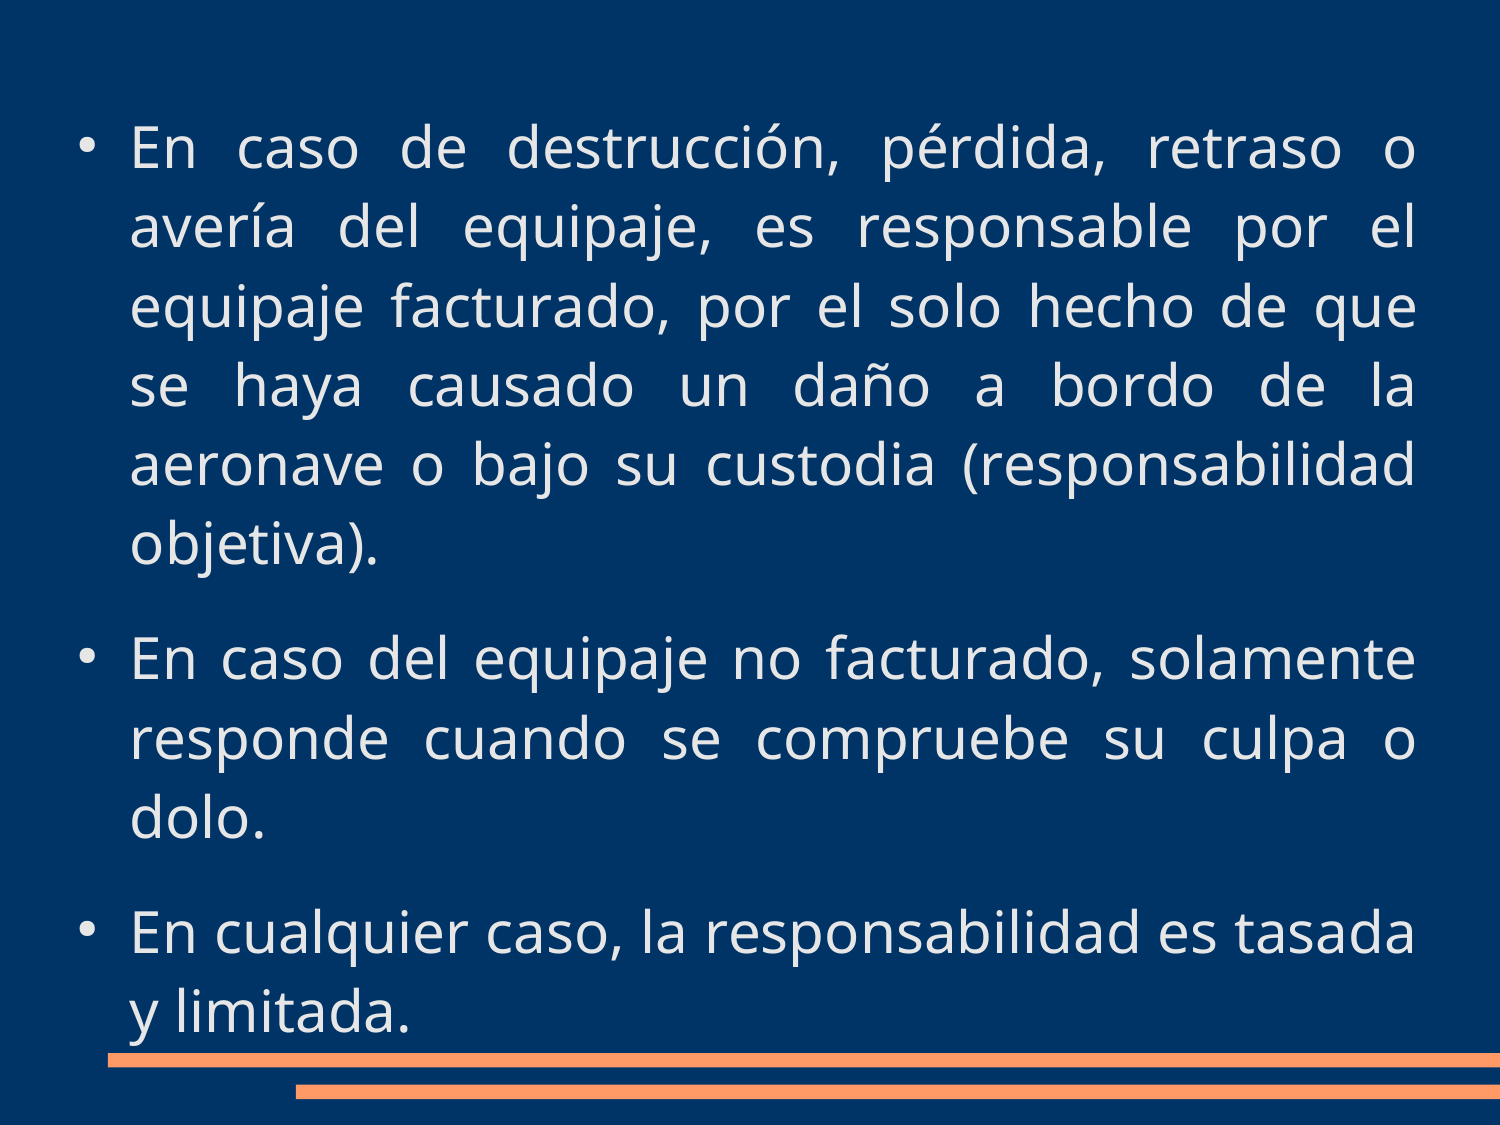

# En caso de destrucción, pérdida, retraso o avería del equipaje, es responsable por el equipaje facturado, por el solo hecho de que se haya causado un daño a bordo de la aeronave o bajo su custodia (responsabilidad objetiva).
En caso del equipaje no facturado, solamente responde cuando se compruebe su culpa o dolo.
En cualquier caso, la responsabilidad es tasada y limitada.